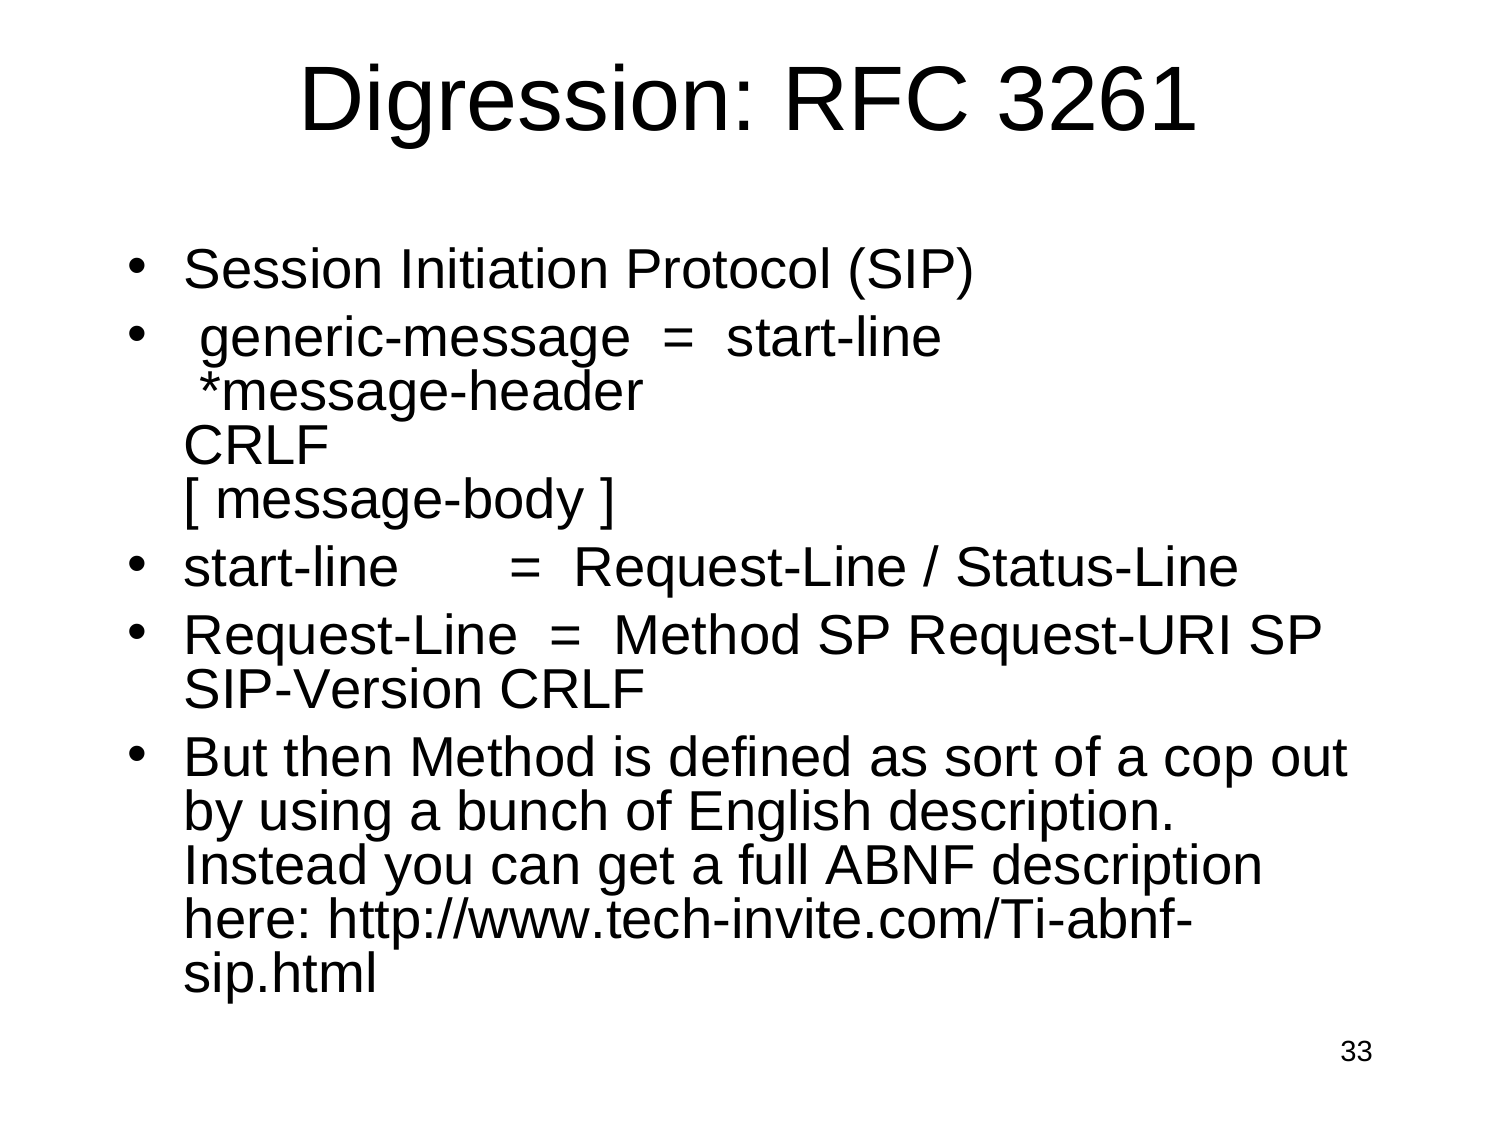

# Digression: RFC 3261
Session Initiation Protocol (SIP)
 generic-message = start-line *message-header CRLF [ message-body ]
start-line = Request-Line / Status-Line
Request-Line = Method SP Request-URI SP SIP-Version CRLF
But then Method is defined as sort of a cop out by using a bunch of English description. Instead you can get a full ABNF description here: http://www.tech-invite.com/Ti-abnf-sip.html